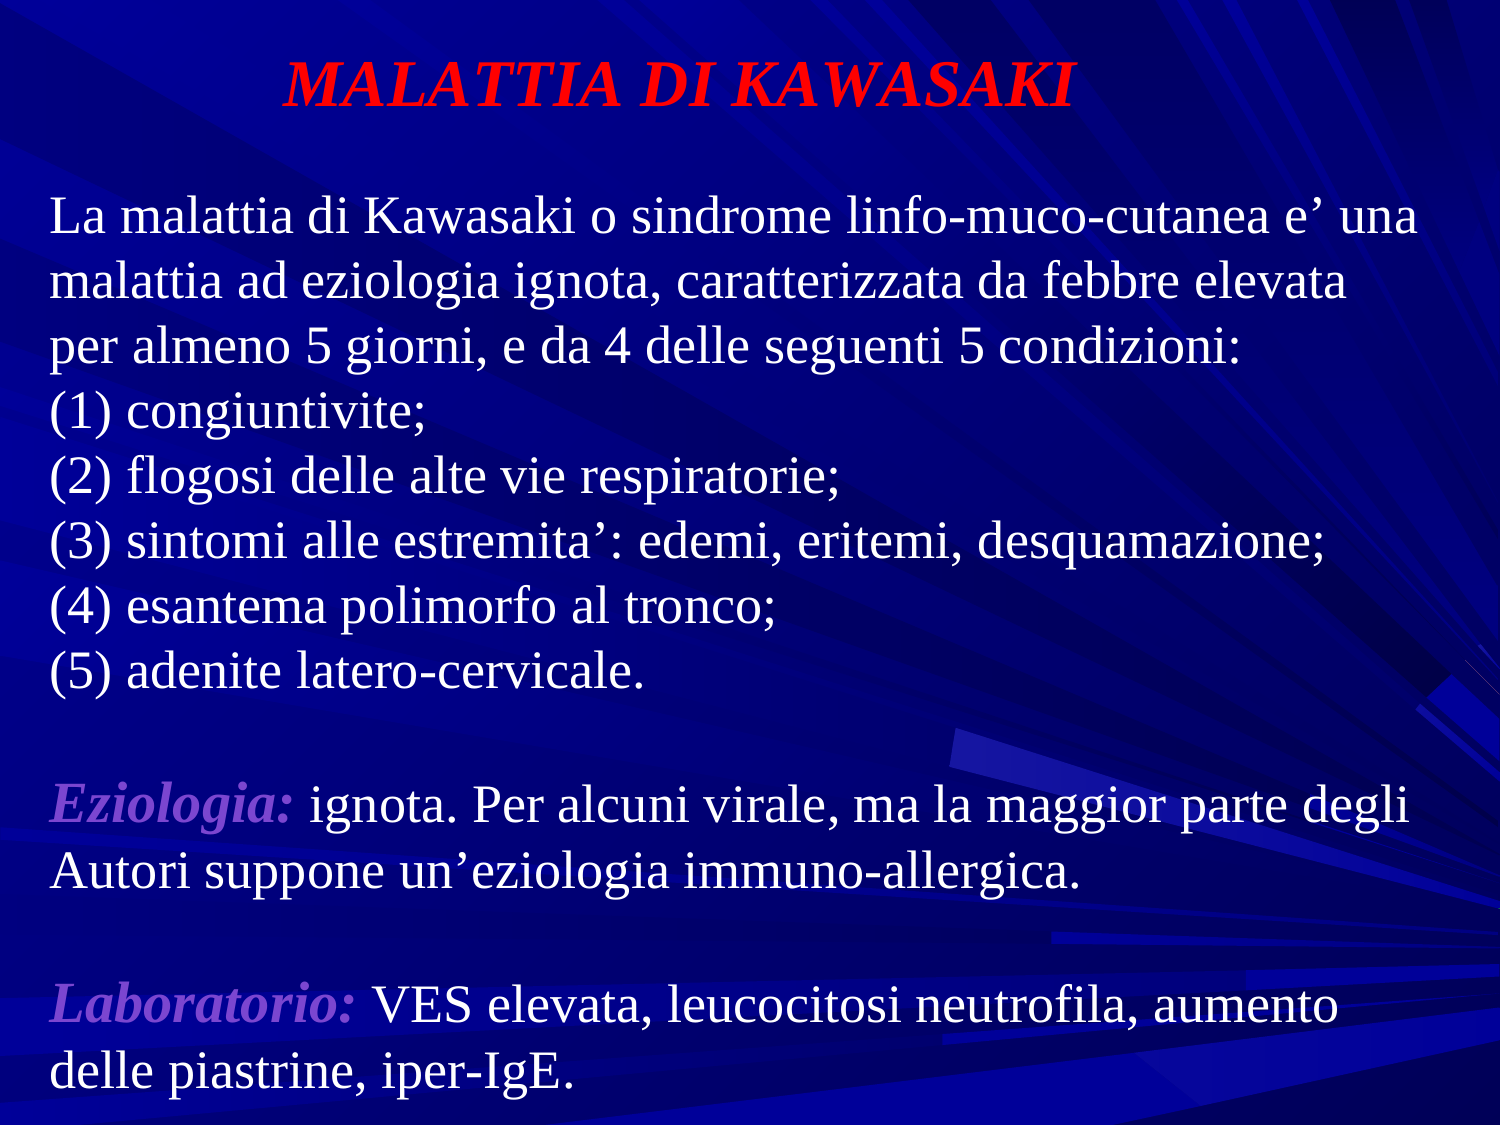

MALATTIA DI KAWASAKI
La malattia di Kawasaki o sindrome linfo-muco-cutanea e’ una malattia ad eziologia ignota, caratterizzata da febbre elevata per almeno 5 giorni, e da 4 delle seguenti 5 condizioni:
(1) congiuntivite;
(2) flogosi delle alte vie respiratorie;
(3) sintomi alle estremita’: edemi, eritemi, desquamazione;
(4) esantema polimorfo al tronco;
(5) adenite latero-cervicale.
Eziologia: ignota. Per alcuni virale, ma la maggior parte degli Autori suppone un’eziologia immuno-allergica.
Laboratorio: VES elevata, leucocitosi neutrofila, aumento delle piastrine, iper-IgE.